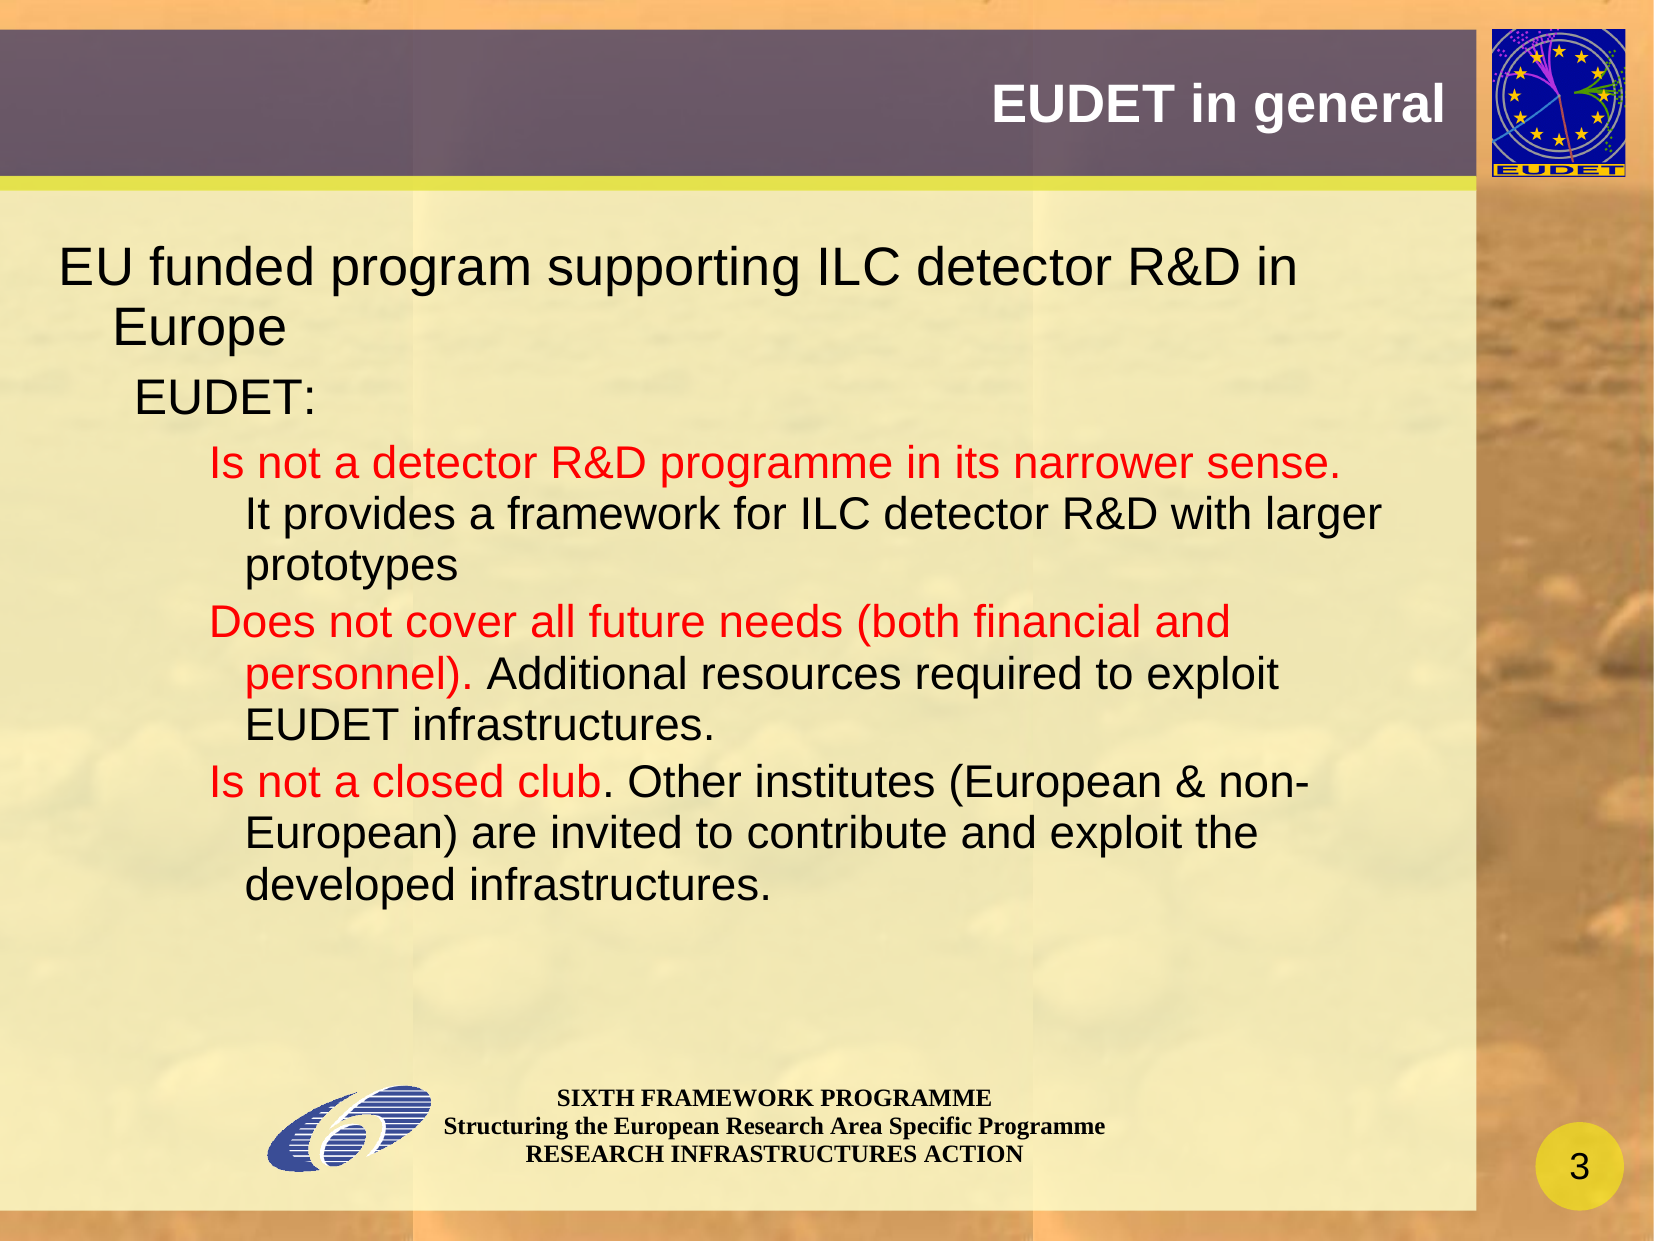

# EUDET in general
EU funded program supporting ILC detector R&D in Europe
EUDET:
Is not a detector R&D programme in its narrower sense.
It provides a framework for ILC detector R&D with larger prototypes
Does not cover all future needs (both financial and personnel). Additional resources required to exploit EUDET infrastructures.
Is not a closed club. Other institutes (European & non-European) are invited to contribute and exploit the developed infrastructures.
SIXTH FRAMEWORK PROGRAMME
Structuring the European Research Area Specific Programme
RESEARCH INFRASTRUCTURES ACTION